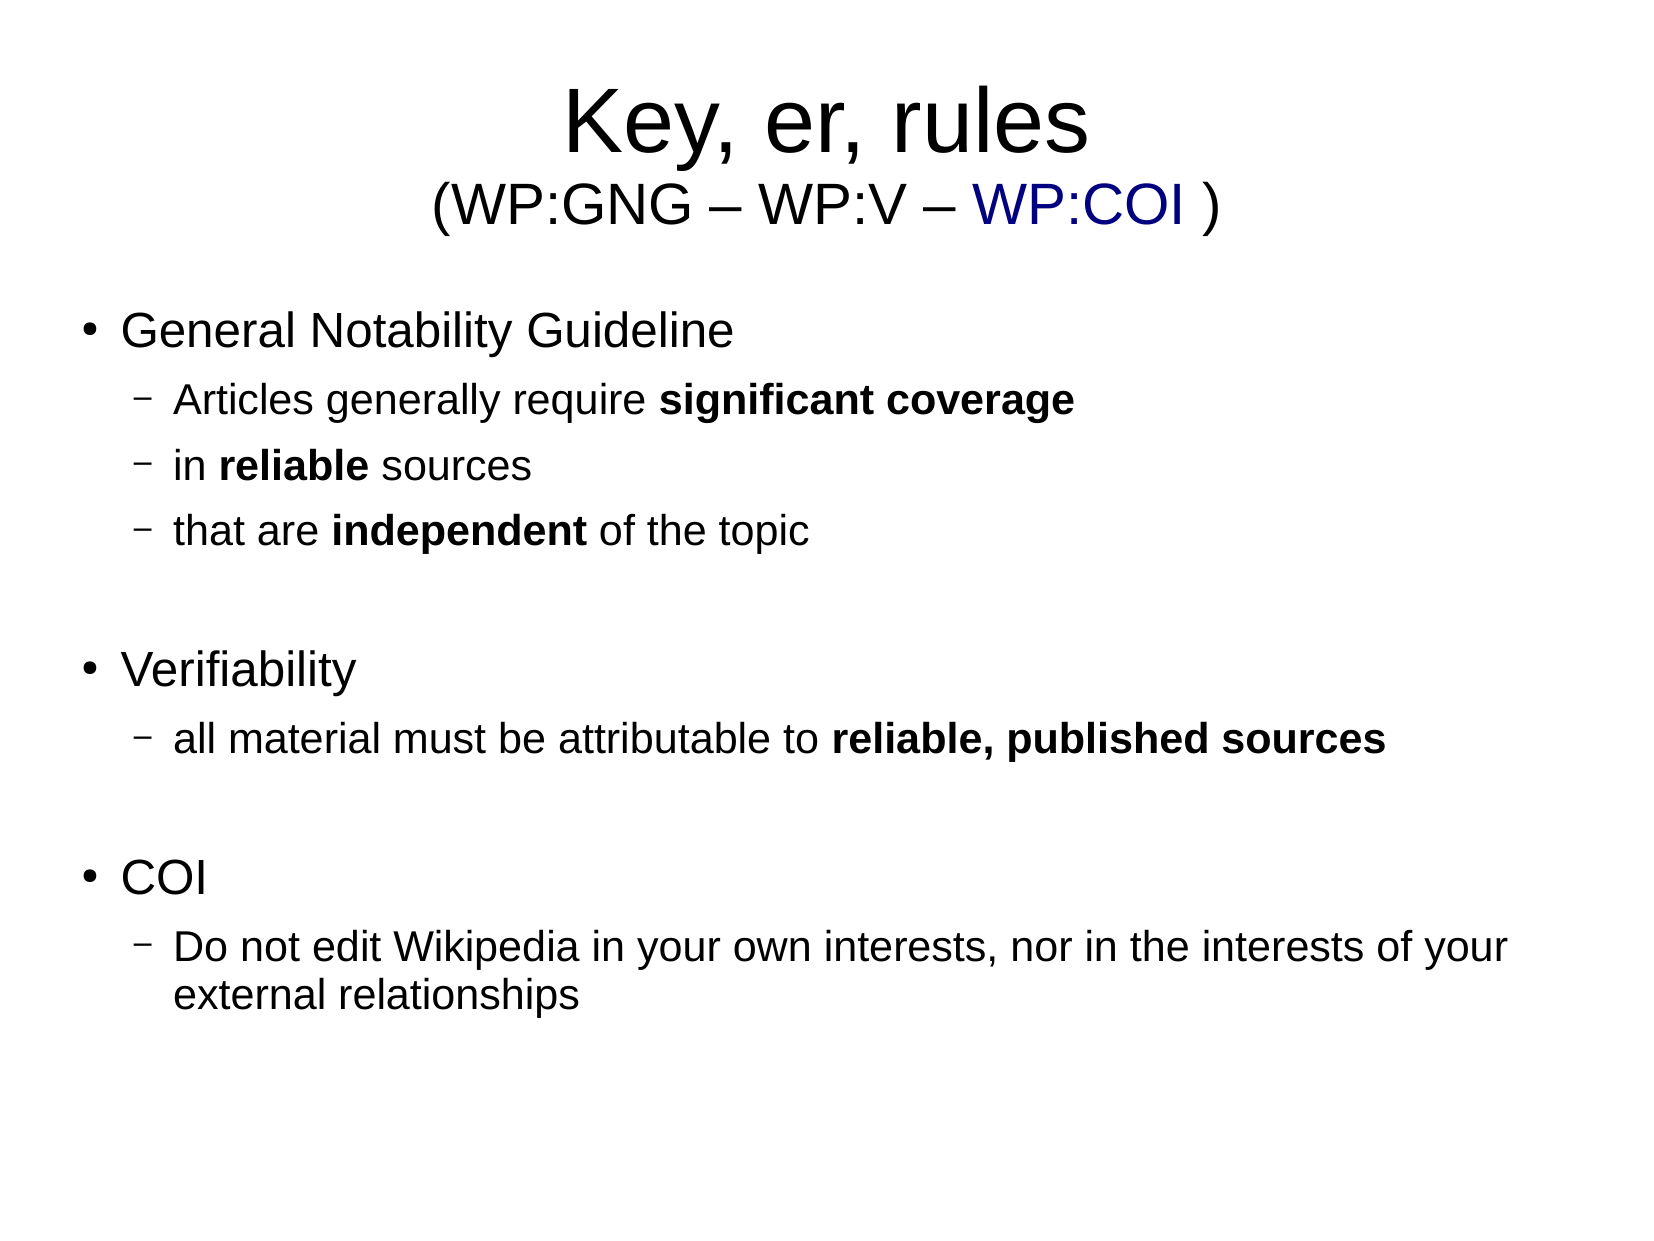

# Key, er, rules (WP:GNG – WP:V – WP:COI )
General Notability Guideline
Articles generally require significant coverage
in reliable sources
that are independent of the topic
Verifiability
all material must be attributable to reliable, published sources
COI
Do not edit Wikipedia in your own interests, nor in the interests of your external relationships